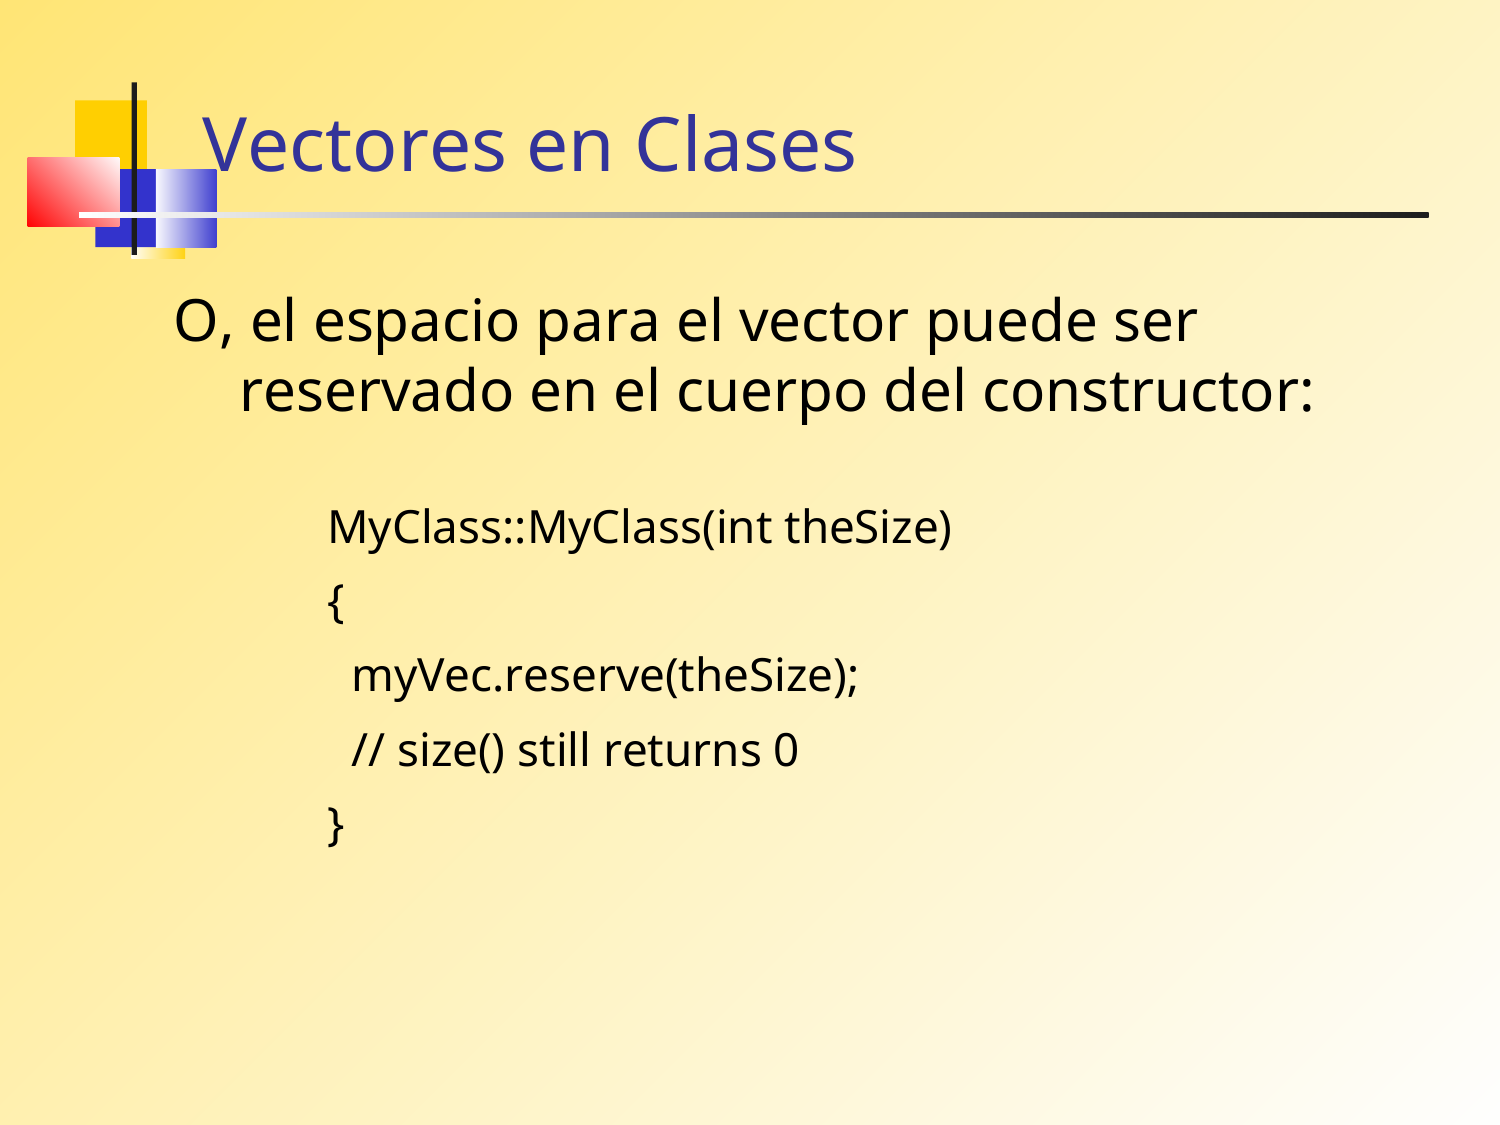

# Vectores en Clases
O, el espacio para el vector puede ser reservado en el cuerpo del constructor:
MyClass::MyClass(int theSize)‏
{
 myVec.reserve(theSize);
 // size() still returns 0
}